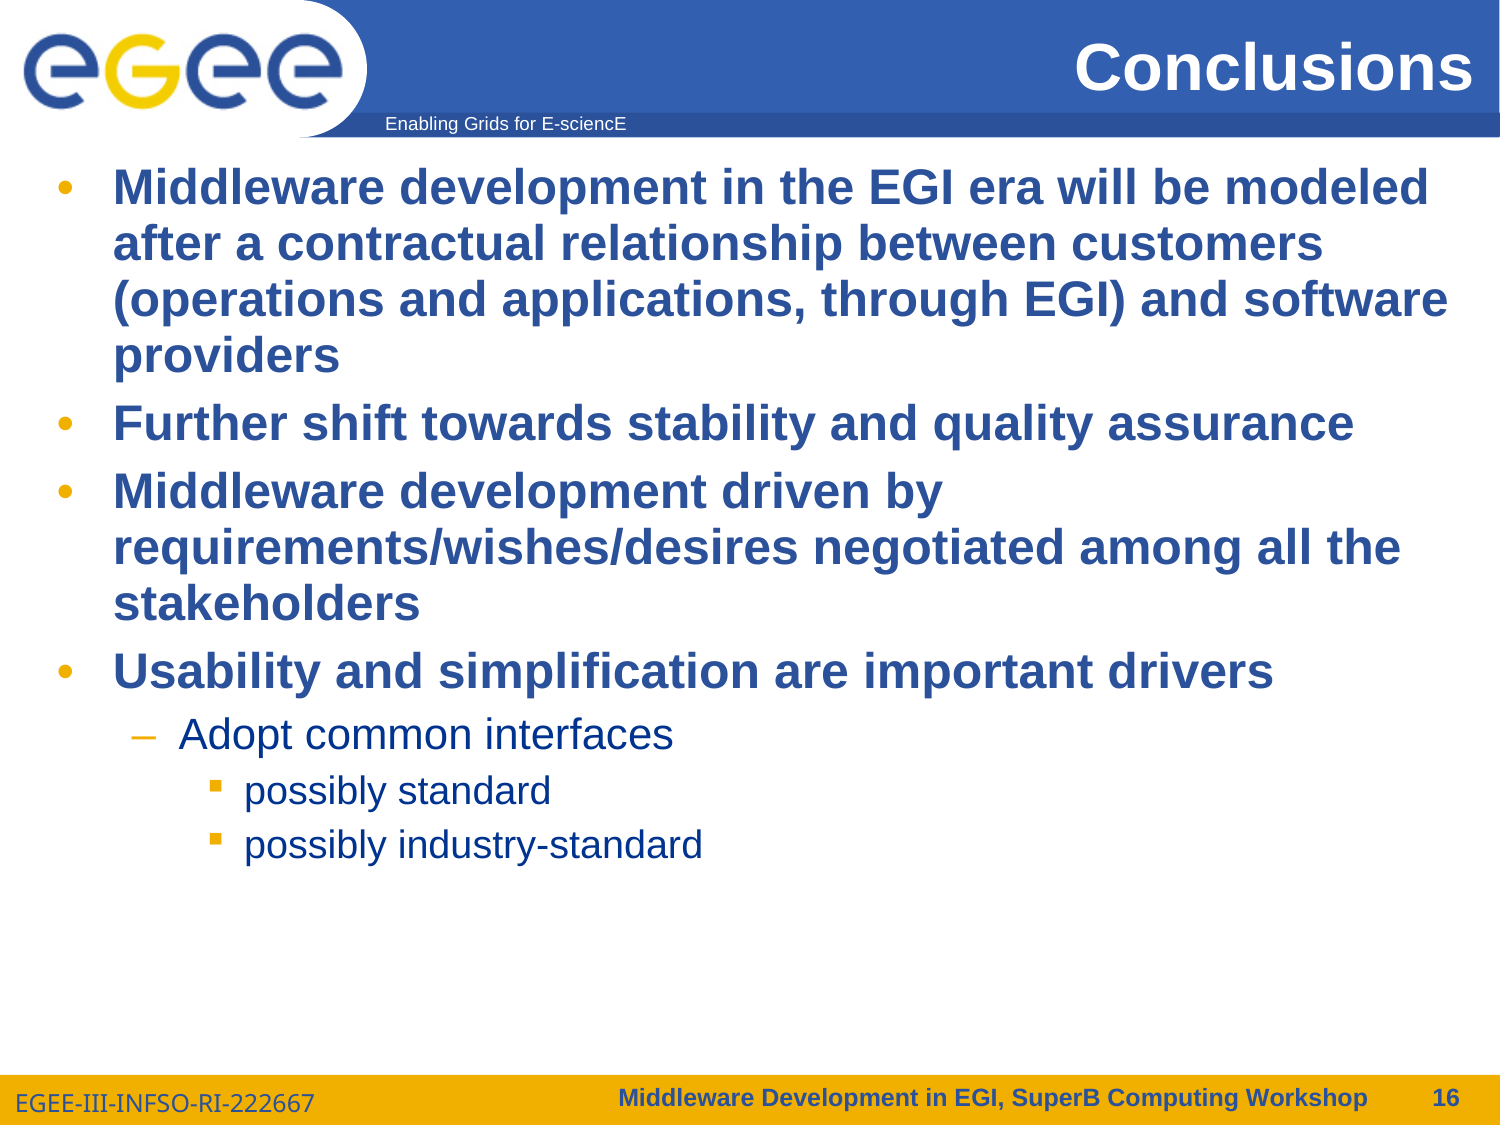

# Conclusions
Middleware development in the EGI era will be modeled after a contractual relationship between customers (operations and applications, through EGI) and software providers
Further shift towards stability and quality assurance
Middleware development driven by requirements/wishes/desires negotiated among all the stakeholders
Usability and simplification are important drivers
Adopt common interfaces
possibly standard
possibly industry-standard
Middleware Development in EGI, SuperB Computing Workshop
16